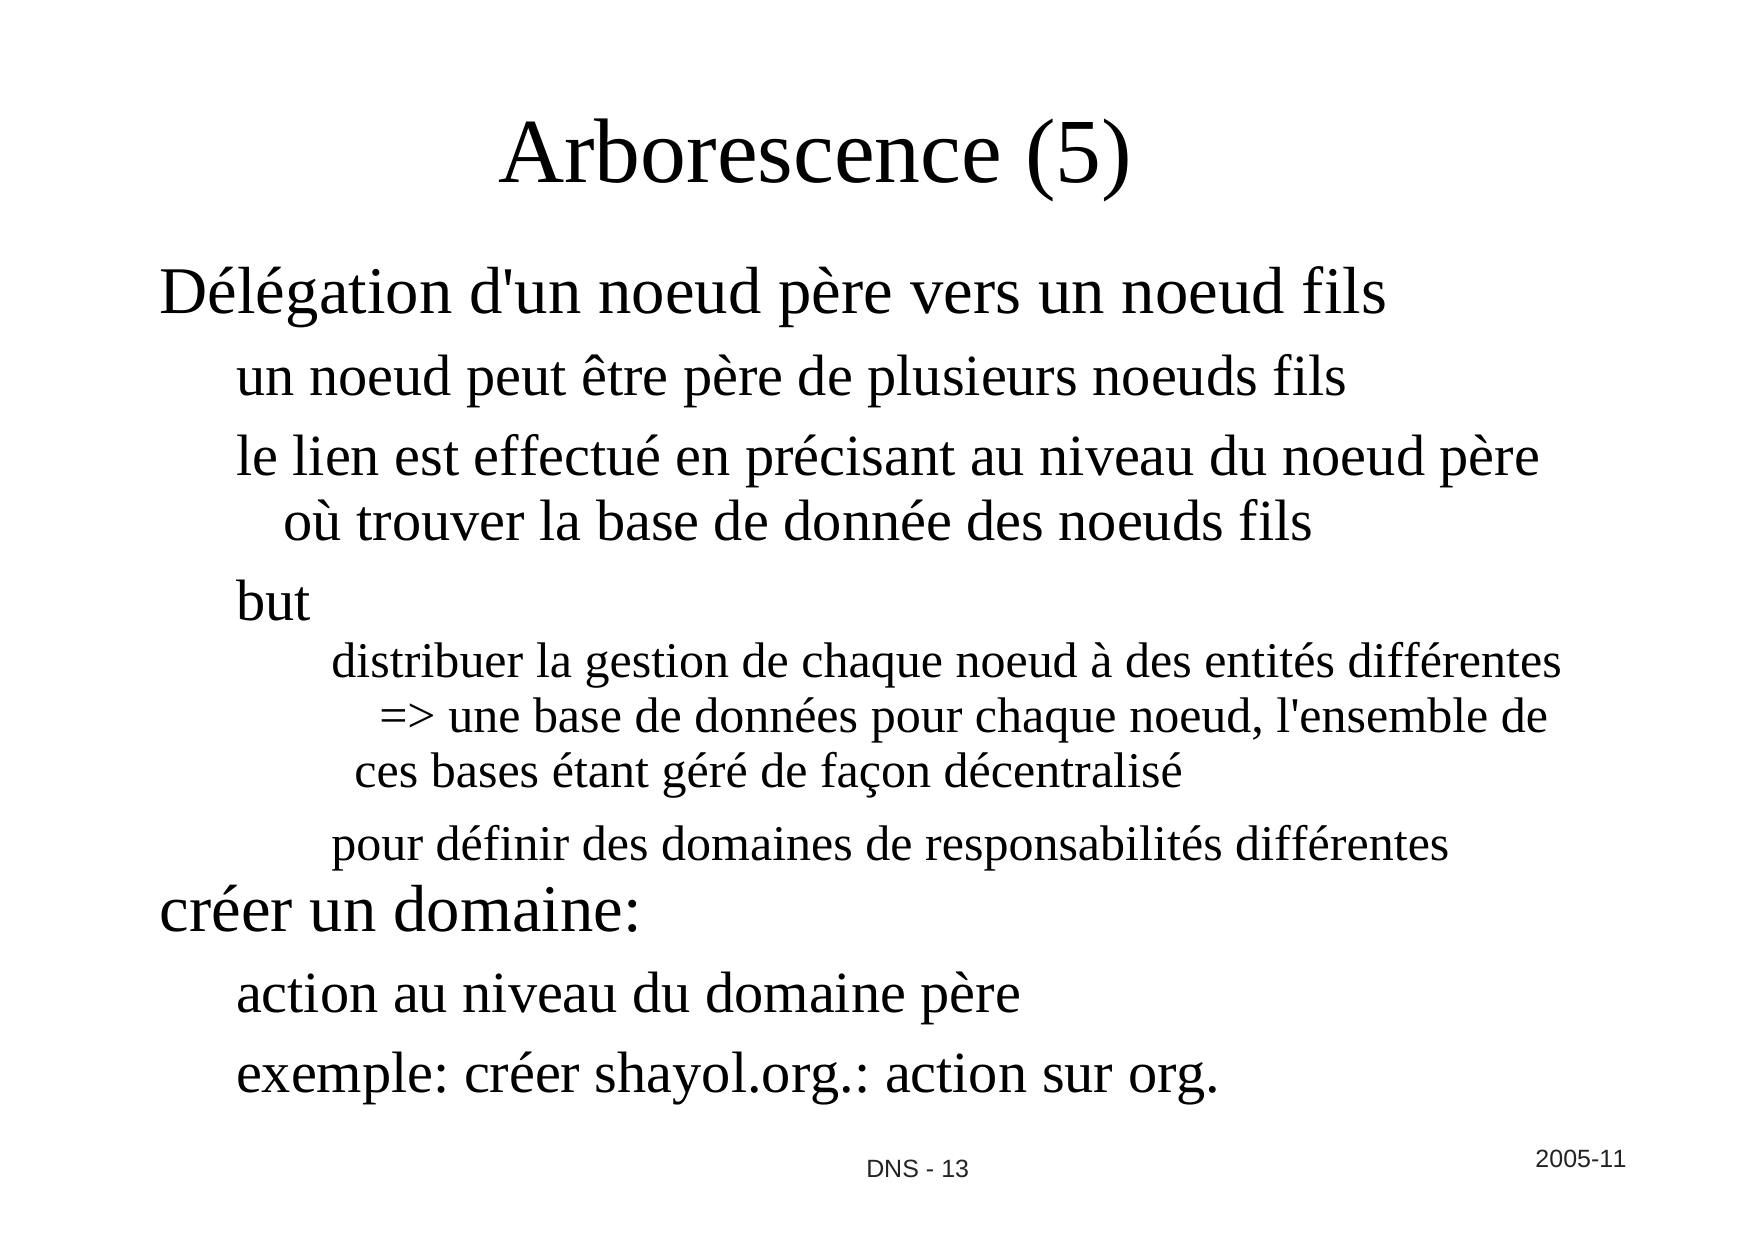

# Arborescence (5)
Délégation d'un noeud père vers un noeud fils
un noeud peut être père de plusieurs noeuds fils
le lien est effectué en précisant au niveau du noeud père où trouver la base de donnée des noeuds fils
but
 distribuer la gestion de chaque noeud à des entités différentes
 => une base de données pour chaque noeud, l'ensemble de ces bases étant géré de façon décentralisé
 pour définir des domaines de responsabilités différentes
créer un domaine:
action au niveau du domaine père
exemple: créer shayol.org.: action sur org.